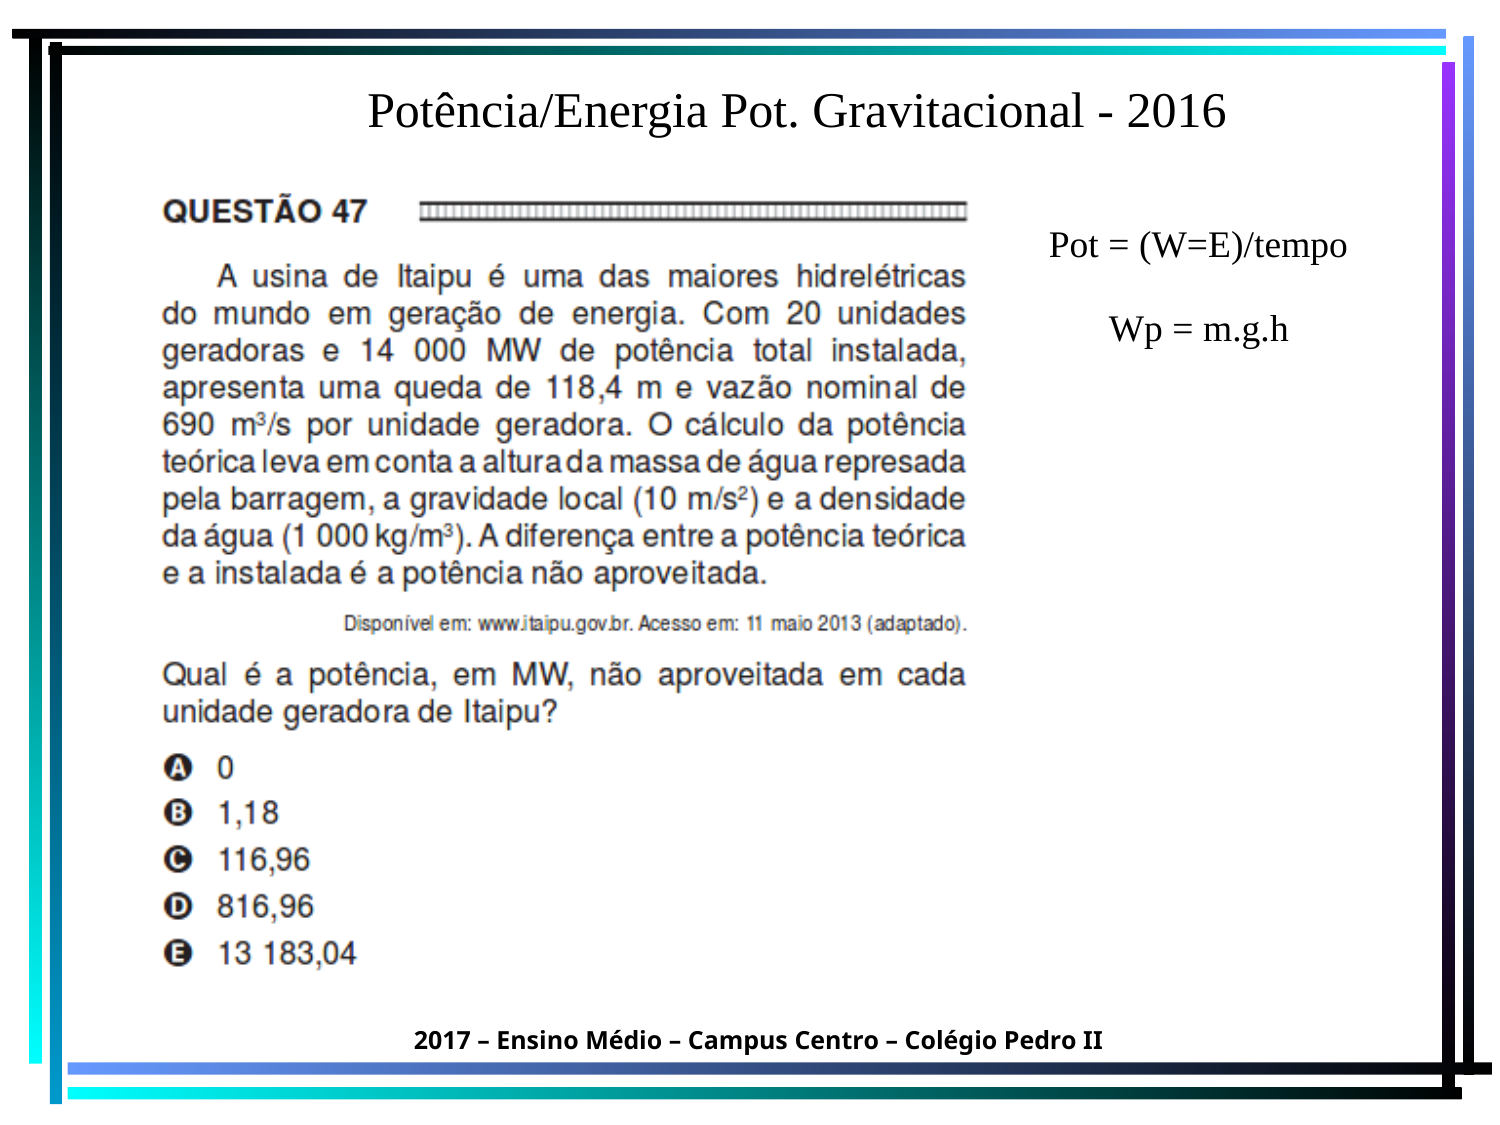

# Potência/Energia Pot. Gravitacional - 2016
Pot = (W=E)/tempo
Wp = m.g.h
2017 – Ensino Médio – Campus Centro – Colégio Pedro II